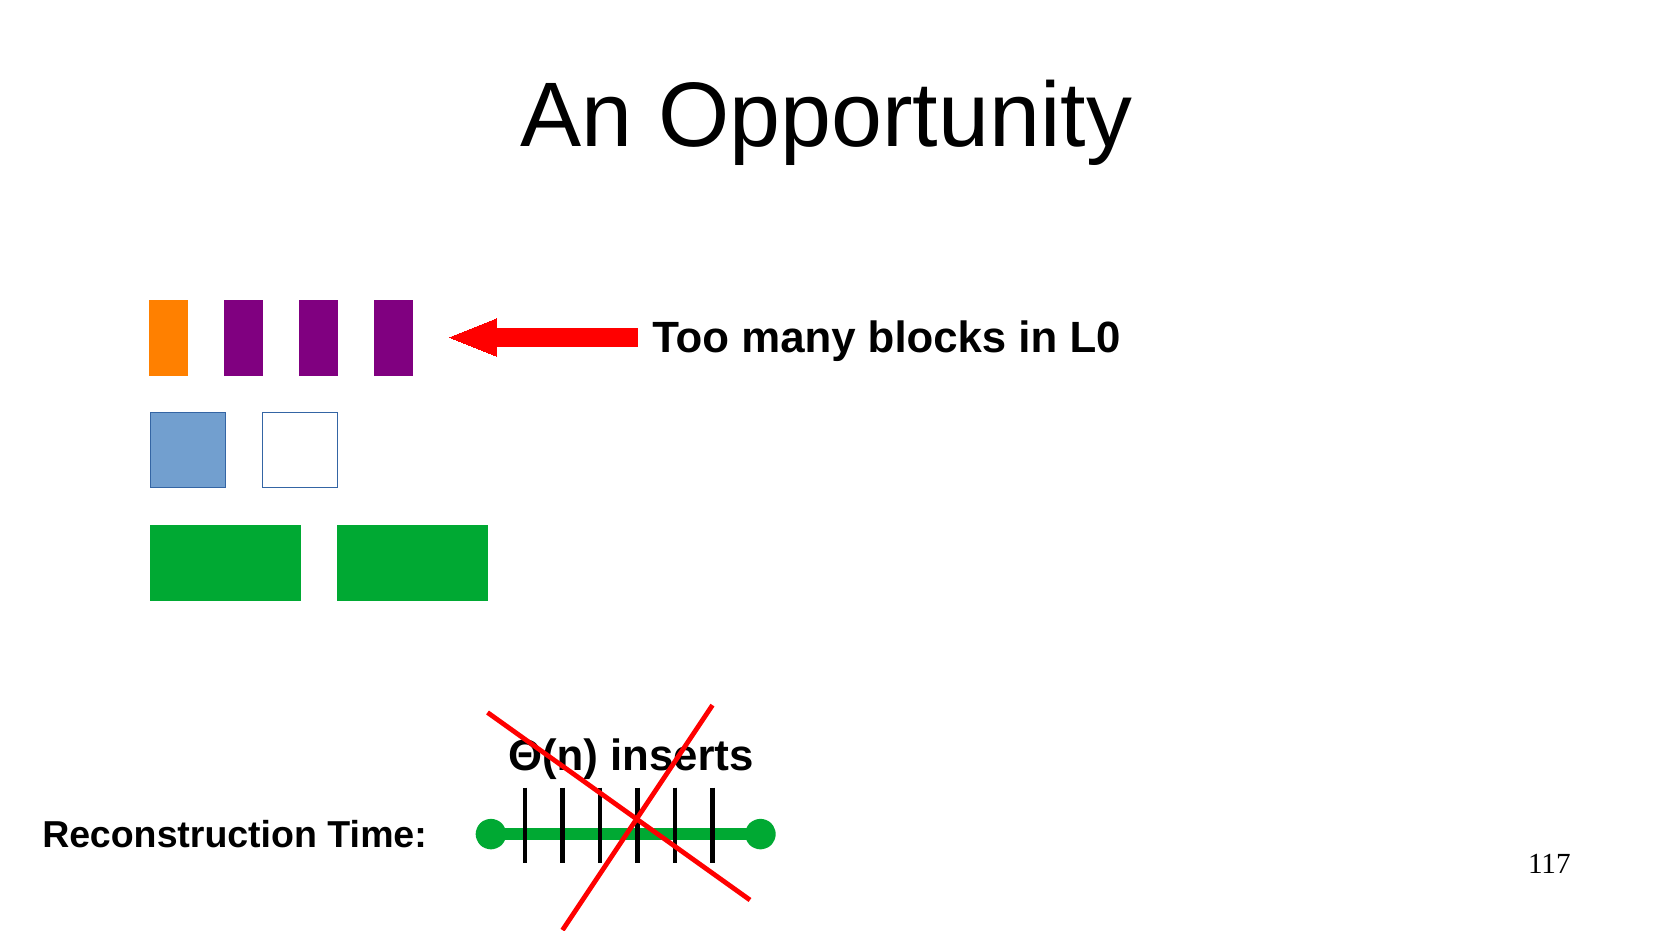

# An Opportunity
Too many blocks in L0
Θ(n) inserts
Reconstruction Time:
117